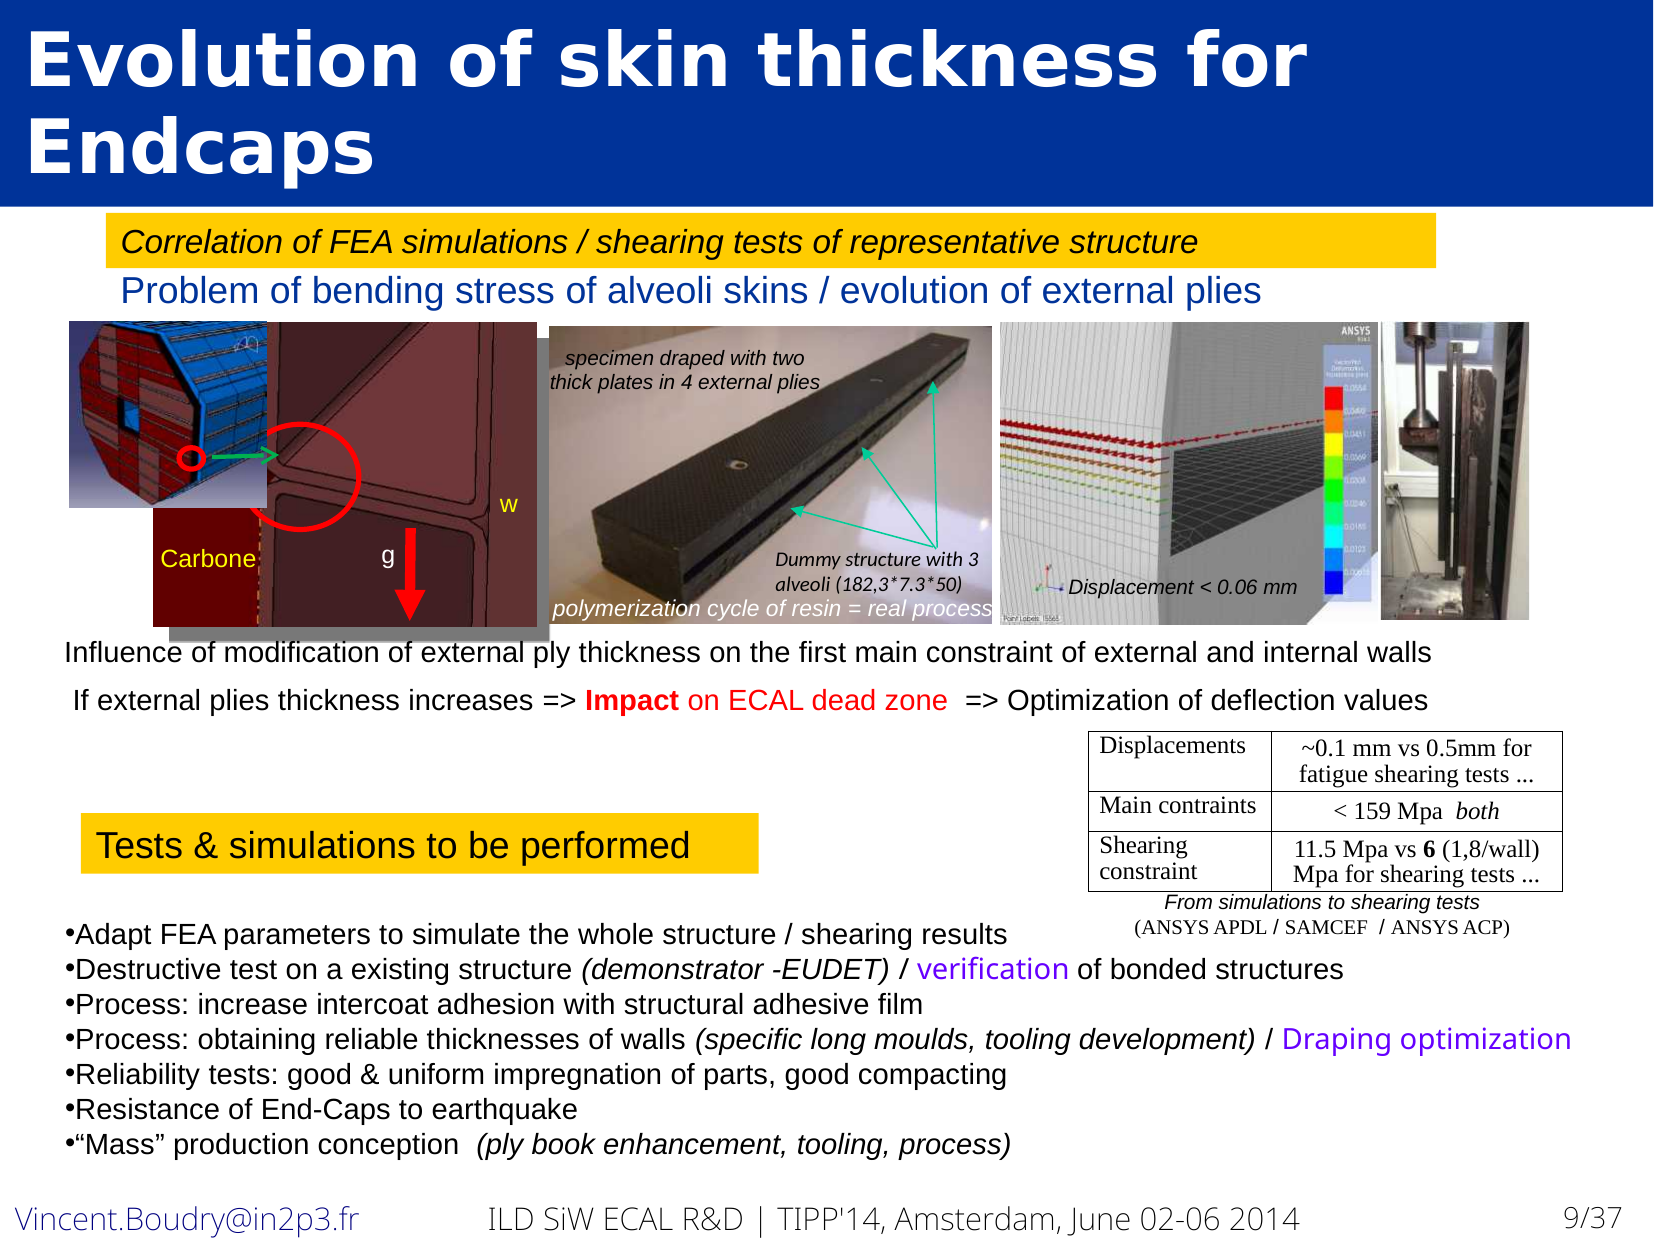

# Evolution of skin thickness for Endcaps
Correlation of FEA simulations / shearing tests of representative structure
Problem of bending stress of alveoli skins / evolution of external plies
w
Carbone
g
Displacement < 0.06 mm
Dummy structure with 3 alveoli (182,3*7.3*50)
polymerization cycle of resin = real process
specimen draped with two thick plates in 4 external plies
Influence of modification of external ply thickness on the first main constraint of external and internal walls
 If external plies thickness increases => Impact on ECAL dead zone => Optimization of deflection values
| Displacements | ~0.1 mm vs 0.5mm for fatigue shearing tests ... |
| --- | --- |
| Main contraints | < 159 Mpa both |
| Shearing constraint | 11.5 Mpa vs 6 (1,8/wall) Mpa for shearing tests ... |
Tests & simulations to be performed
From simulations to shearing tests
(ANSYS APDL / SAMCEF / ANSYS ACP)
Adapt FEA parameters to simulate the whole structure / shearing results
Destructive test on a existing structure (demonstrator -EUDET) / verification of bonded structures
Process: increase intercoat adhesion with structural adhesive film
Process: obtaining reliable thicknesses of walls (specific long moulds, tooling development) / Draping optimization
Reliability tests: good & uniform impregnation of parts, good compacting
Resistance of End-Caps to earthquake
“Mass” production conception (ply book enhancement, tooling, process)
ILD SiW ECAL R&D | TIPP'14, Amsterdam, June 02-06 2014
9